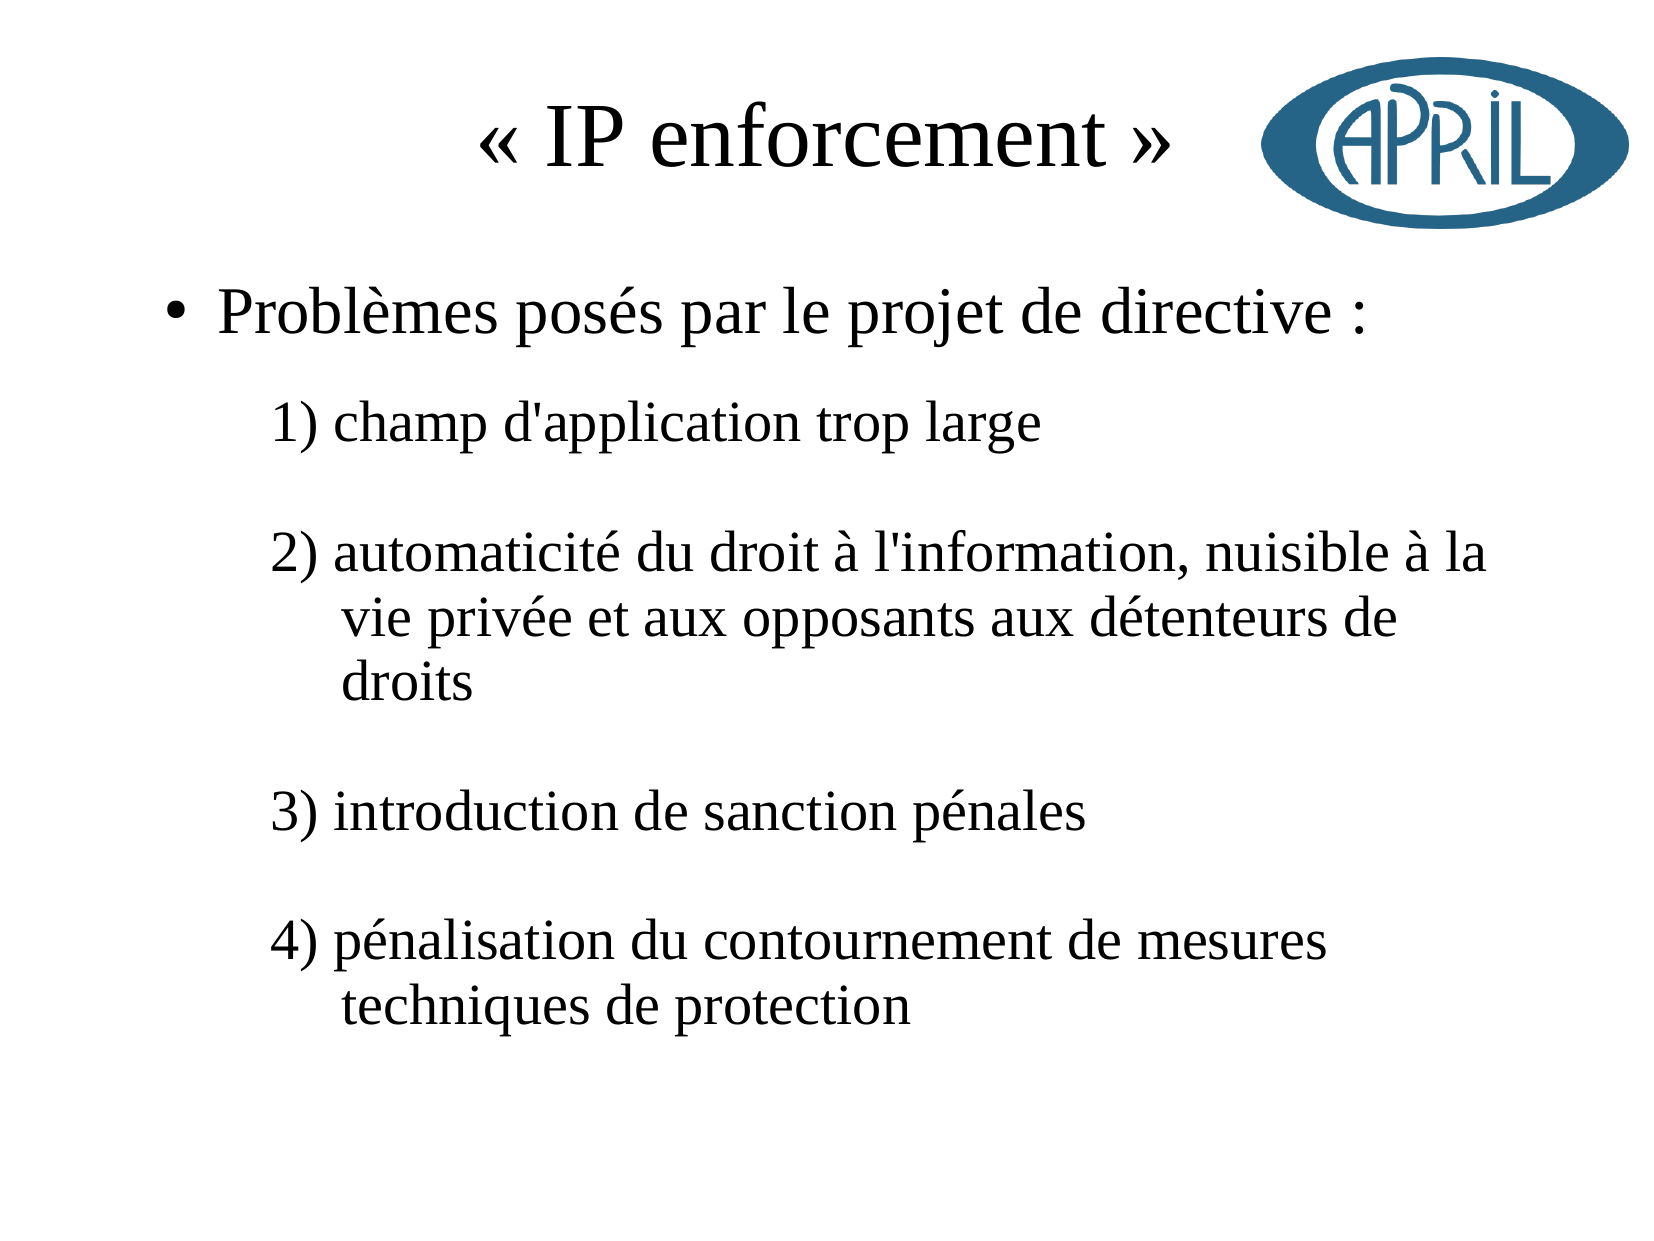

# « IP enforcement »
Problèmes posés par le projet de directive :
 champ d'application trop large
 automaticité du droit à l'information, nuisible à la vie privée et aux opposants aux détenteurs de droits
 introduction de sanction pénales
 pénalisation du contournement de mesures techniques de protection